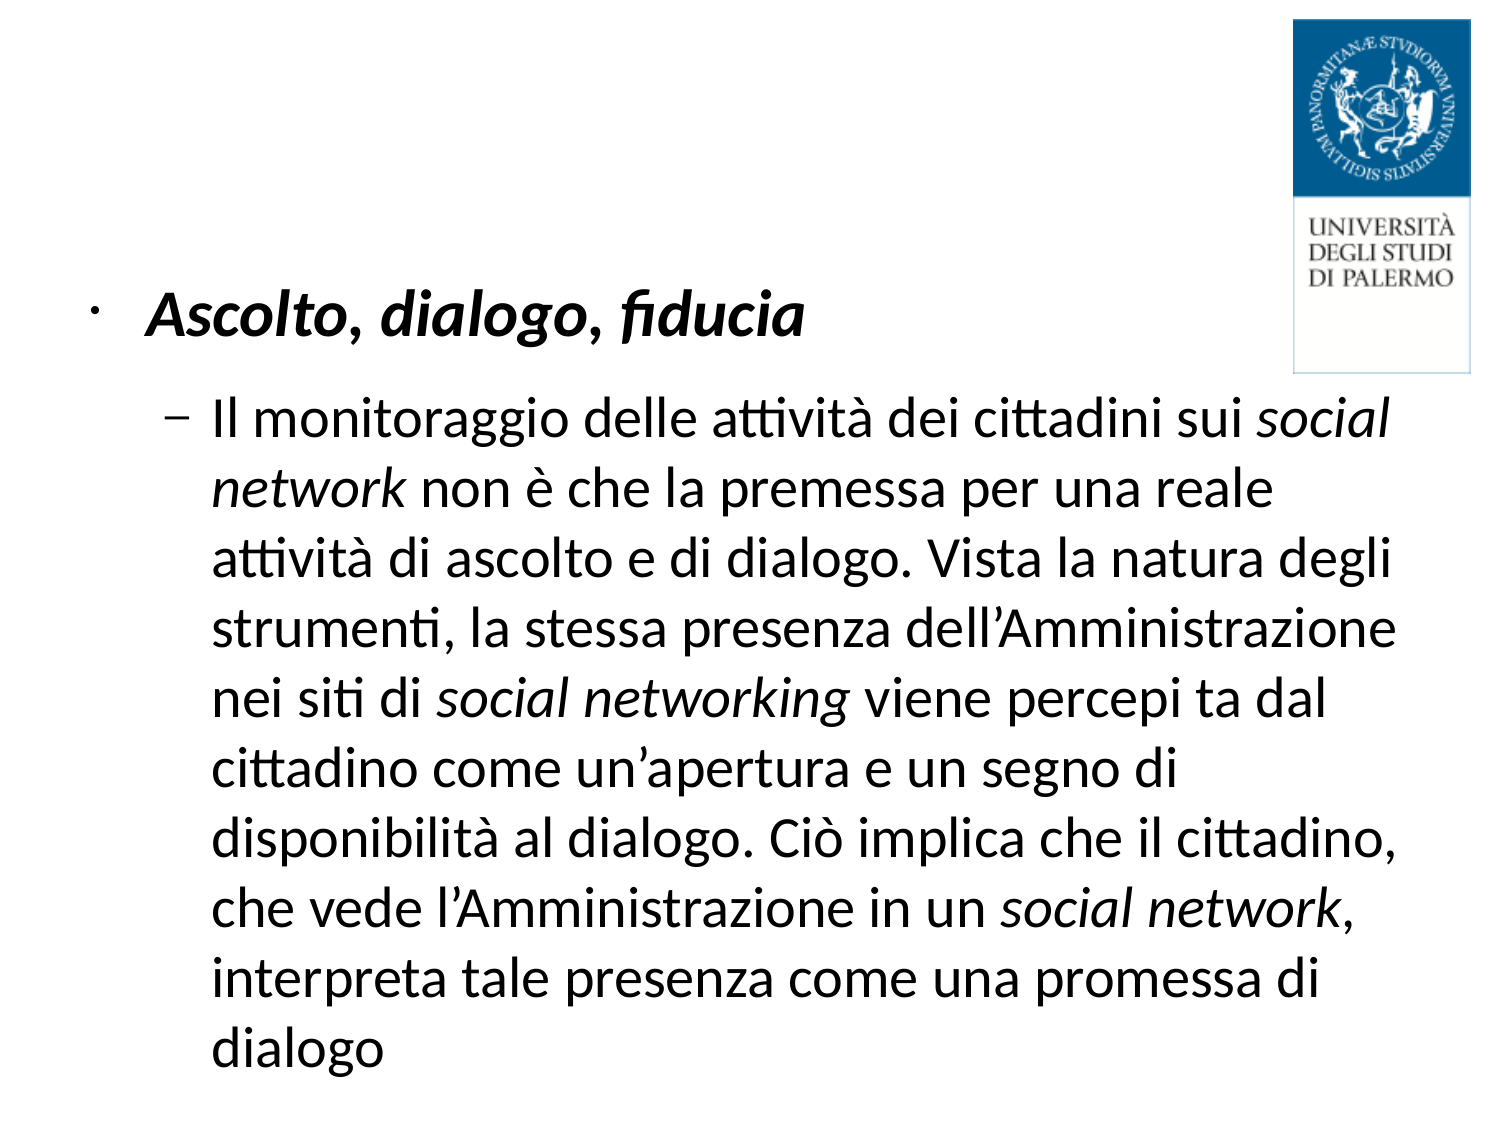

# Ascolto, dialogo, fiducia
Il monitoraggio delle attività dei cittadini sui social network non è che la premessa per una reale attività di ascolto e di dialogo. Vista la natura degli strumenti, la stessa presenza dell’Amministrazione nei siti di social networking viene percepi ta dal cittadino come un’apertura e un segno di disponibilità al dialogo. Ciò implica che il cittadino, che vede l’Amministrazione in un social network, interpreta tale presenza come una promessa di dialogo